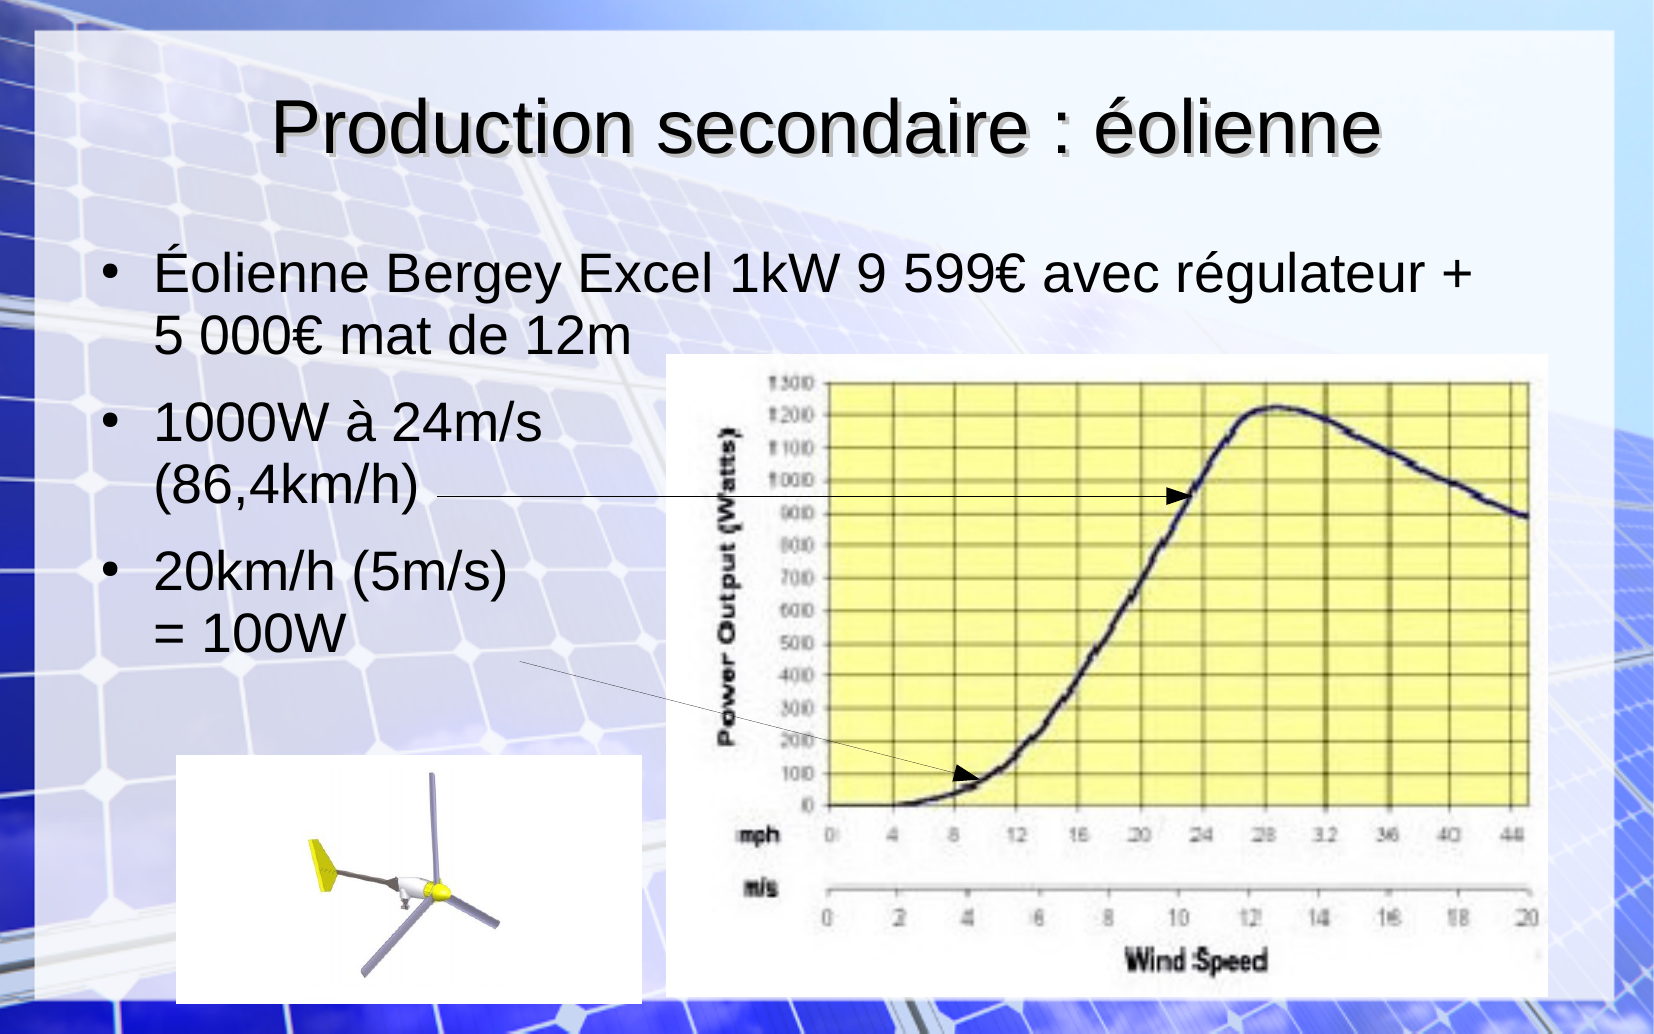

# Production secondaire : éolienne
Éolienne Bergey Excel 1kW 9 599€ avec régulateur + 5 000€ mat de 12m
1000W à 24m/s
(86,4km/h)
20km/h (5m/s)
= 100W